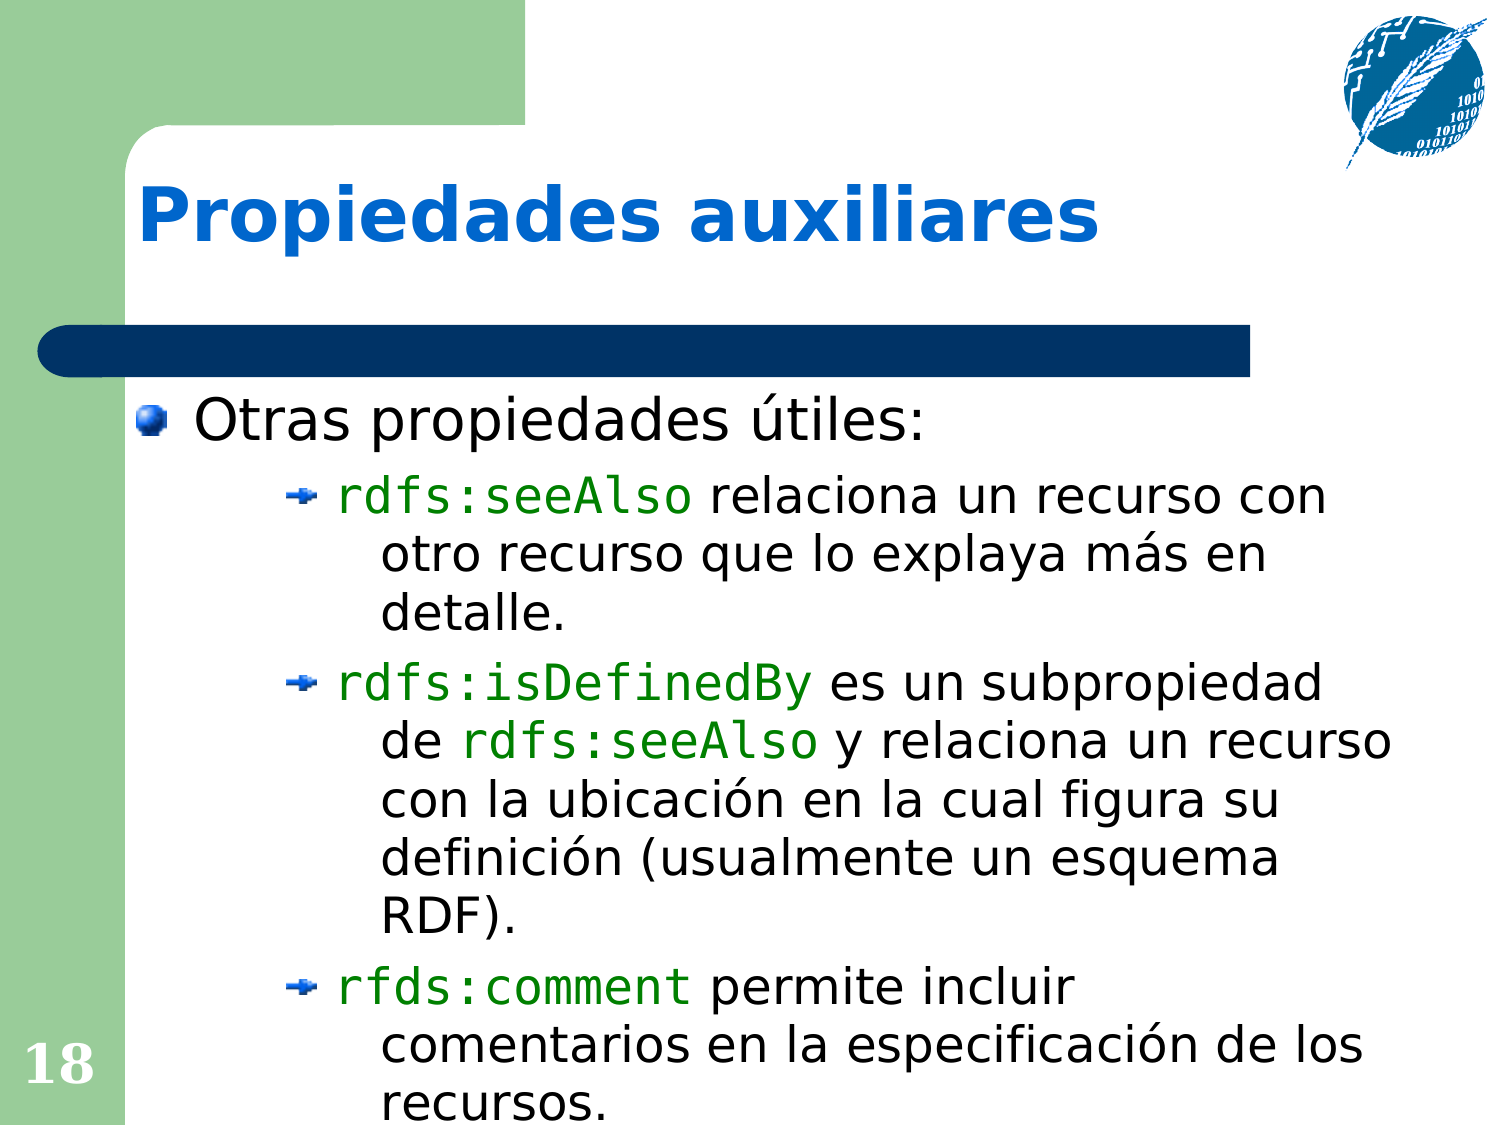

# Propiedades auxiliares
Otras propiedades útiles:
rdfs:seeAlso relaciona un recurso con otro recurso que lo explaya más en detalle.
rdfs:isDefinedBy es un subpropiedad de rdfs:seeAlso y relaciona un recurso con la ubicación en la cual figura su definición (usualmente un esquema RDF).
rfds:comment permite incluir comentarios en la especificación de los recursos.
rdfs:label asigna un nombre simple de recordar por los humanos.
18